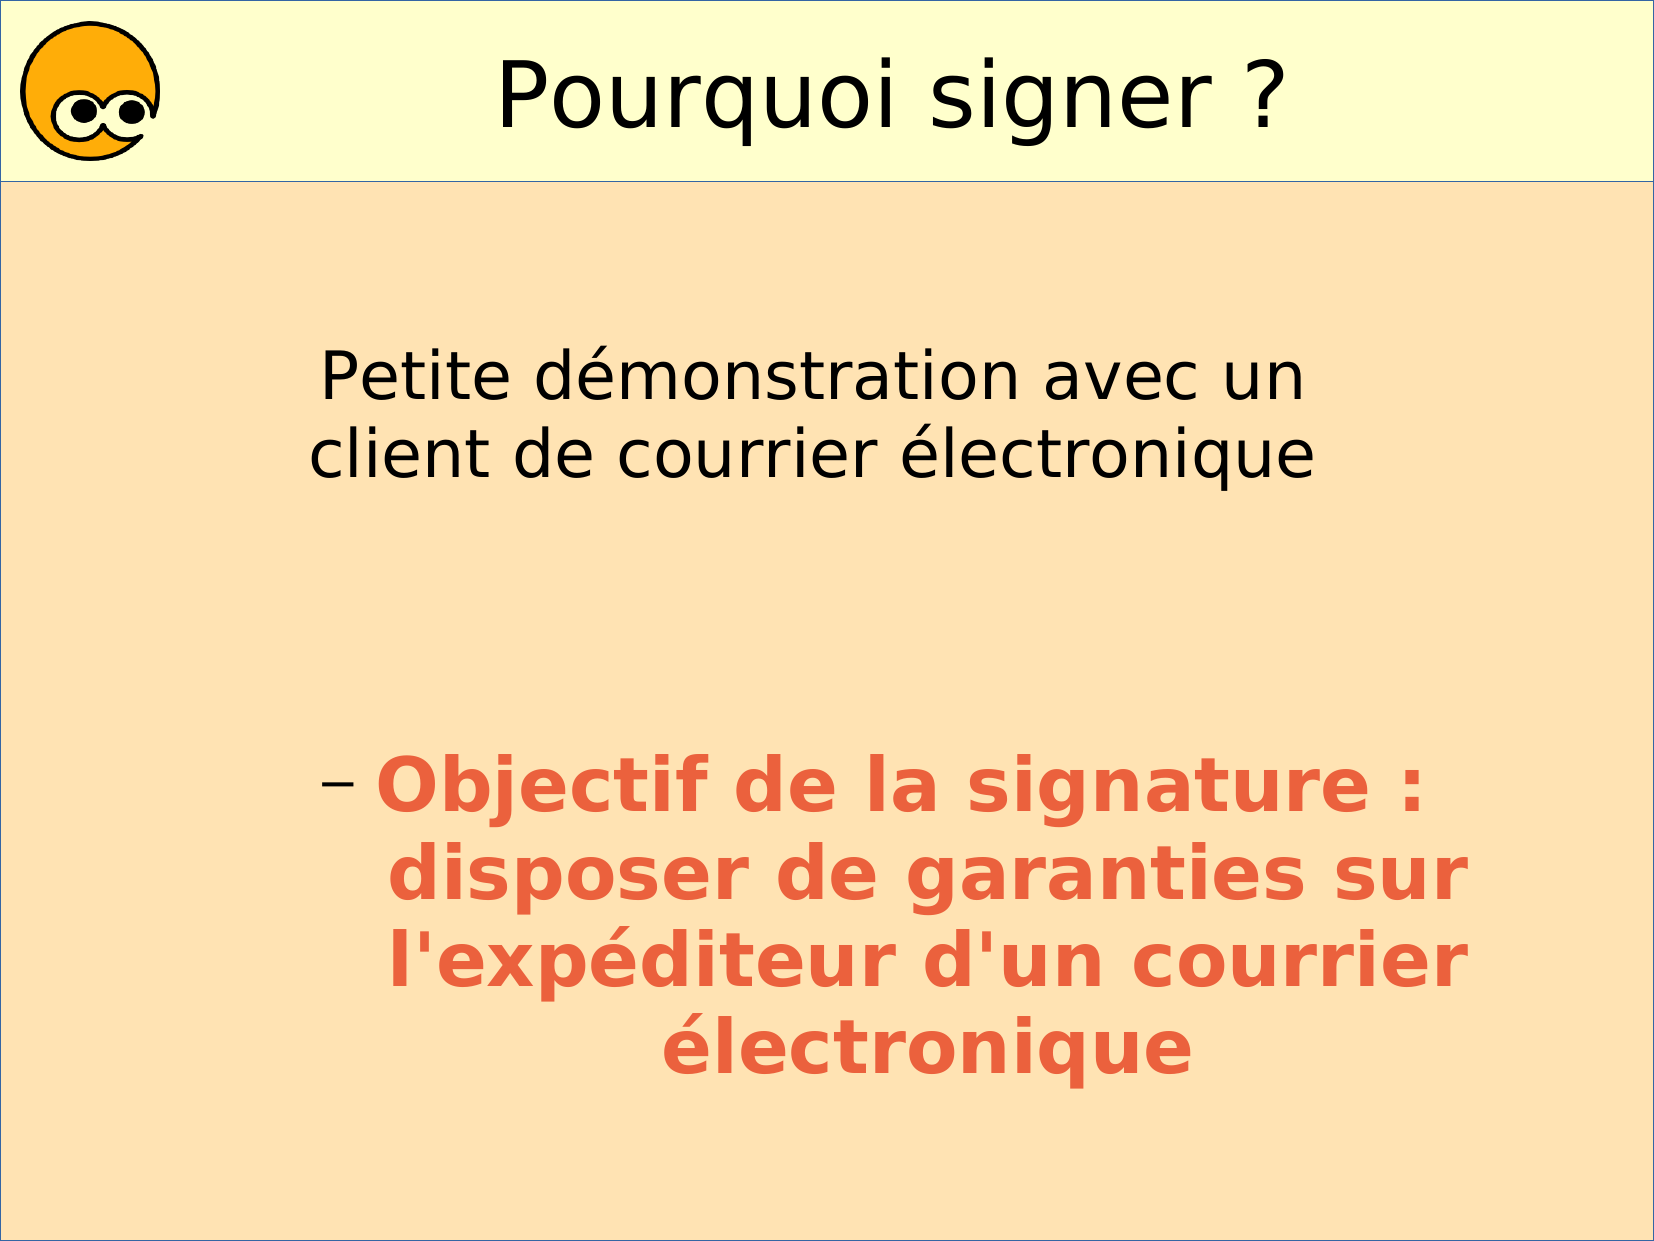

# Pourquoi signer ?
Petite démonstration avec un client de courrier électronique
Objectif de la signature : disposer de garanties sur l'expéditeur d'un courrier électronique